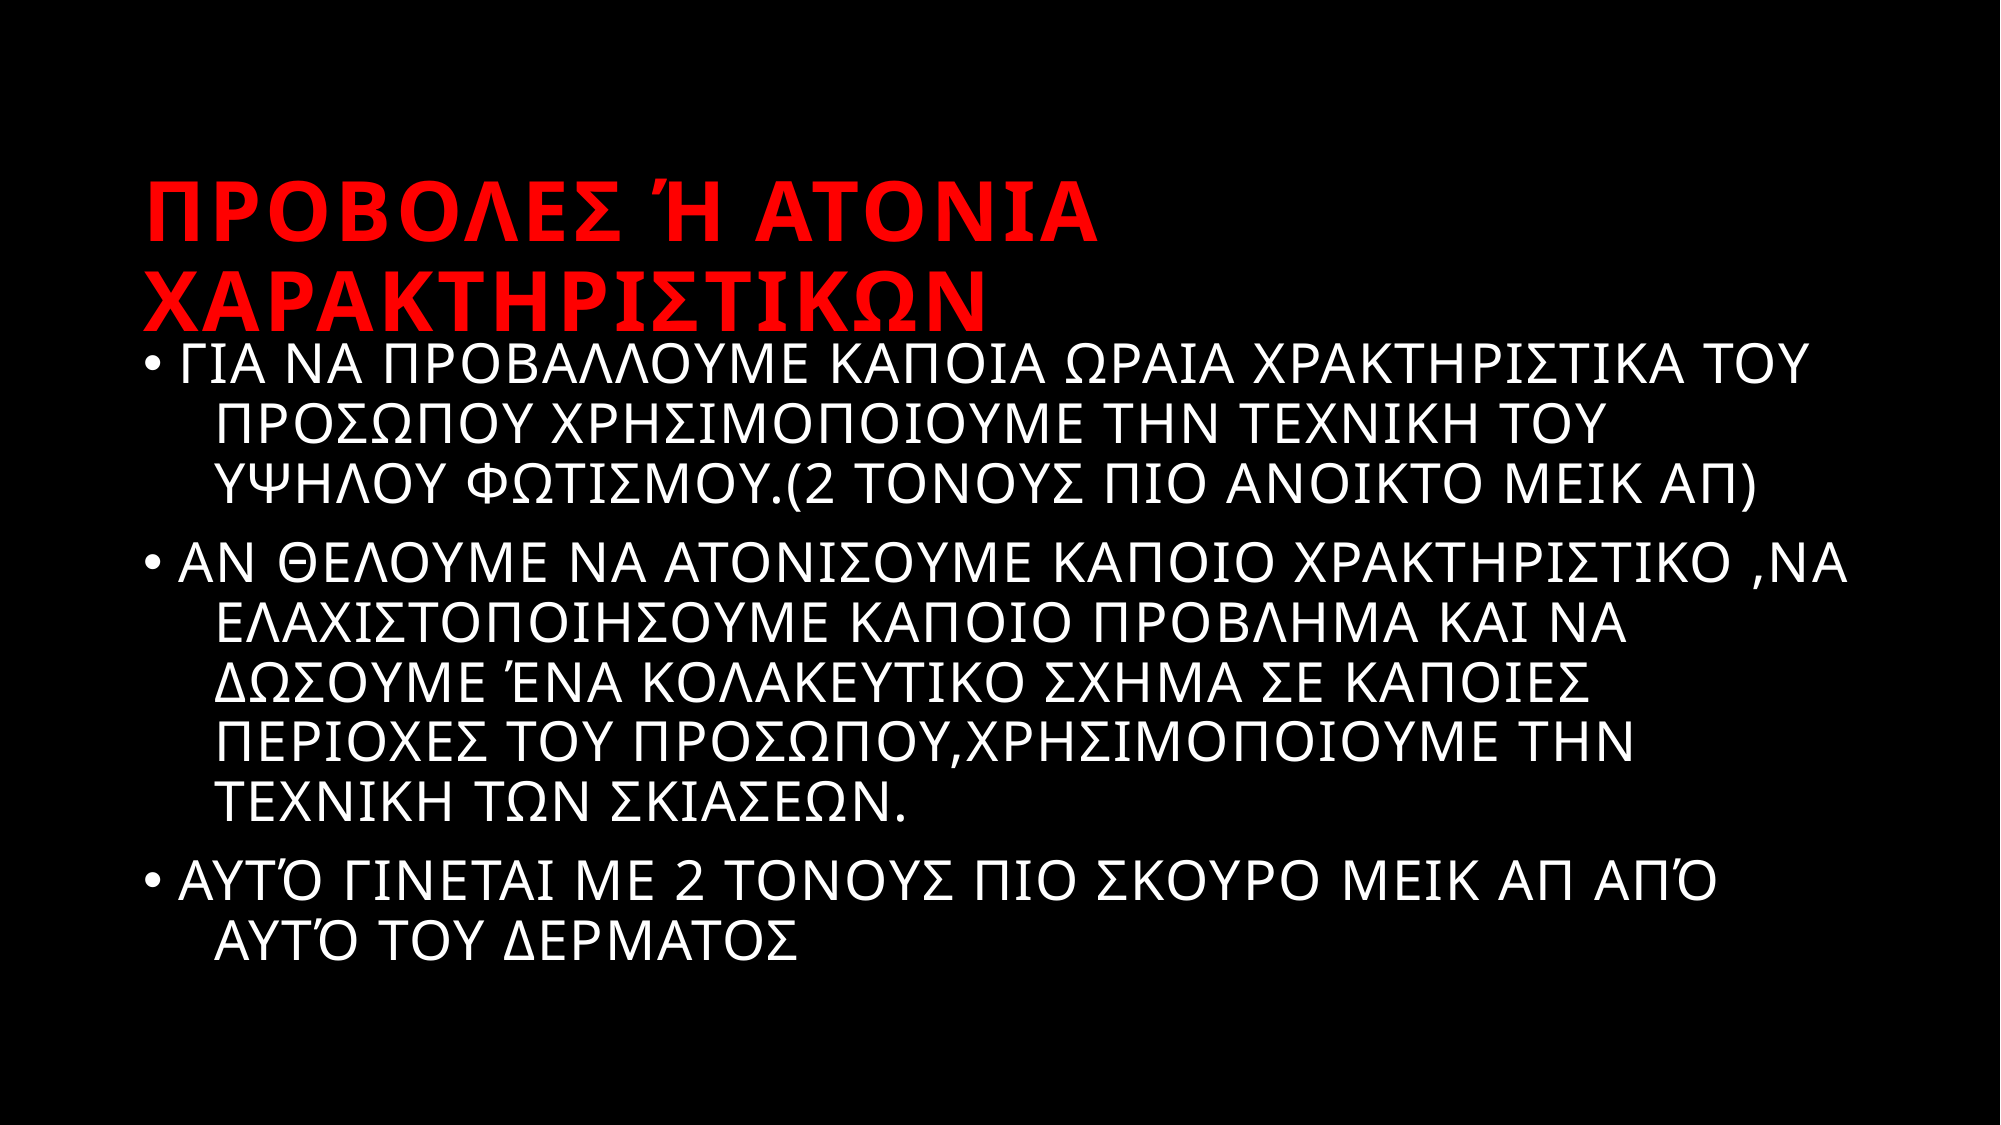

# ΠΡΟΒΟΛΕΣ Ή ΑΤΟΝΙΑ ΧΑΡΑΚΤΗΡΙΣΤΙΚΩΝ
ΓΙΑ ΝΑ ΠΡΟΒΑΛΛΟΥΜΕ ΚΑΠΟΙΑ ΩΡΑΙΑ ΧΡΑΚΤΗΡΙΣΤΙΚΑ ΤΟΥ ΠΡΟΣΩΠΟΥ ΧΡΗΣΙΜΟΠΟΙΟΥΜΕ ΤΗΝ ΤΕΧΝΙΚΗ ΤΟΥ ΥΨΗΛΟΥ ΦΩΤΙΣΜΟΥ.(2 ΤΟΝΟΥΣ ΠΙΟ ΑΝΟΙΚΤΟ ΜΕΙΚ ΑΠ)
ΑΝ ΘΕΛΟΥΜΕ ΝΑ ΑΤΟΝΙΣΟΥΜΕ ΚΑΠΟΙΟ ΧΡΑΚΤΗΡΙΣΤΙΚΟ ,ΝΑ ΕΛΑΧΙΣΤΟΠΟΙΗΣΟΥΜΕ ΚΑΠΟΙΟ ΠΡΟΒΛΗΜΑ ΚΑΙ ΝΑ ΔΩΣΟΥΜΕ ΈΝΑ ΚΟΛΑΚΕΥΤΙΚΟ ΣΧΗΜΑ ΣΕ ΚΑΠΟΙΕΣ ΠΕΡΙΟΧΕΣ ΤΟΥ ΠΡΟΣΩΠΟΥ,ΧΡΗΣΙΜΟΠΟΙΟΥΜΕ ΤΗΝ ΤΕΧΝΙΚΗ ΤΩΝ ΣΚΙΑΣΕΩΝ.
ΑΥΤΌ ΓΙΝΕΤΑΙ ΜΕ 2 ΤΟΝΟΥΣ ΠΙΟ ΣΚΟΥΡΟ ΜΕΙΚ ΑΠ ΑΠΌ ΑΥΤΌ ΤΟΥ ΔΕΡΜΑΤΟΣ